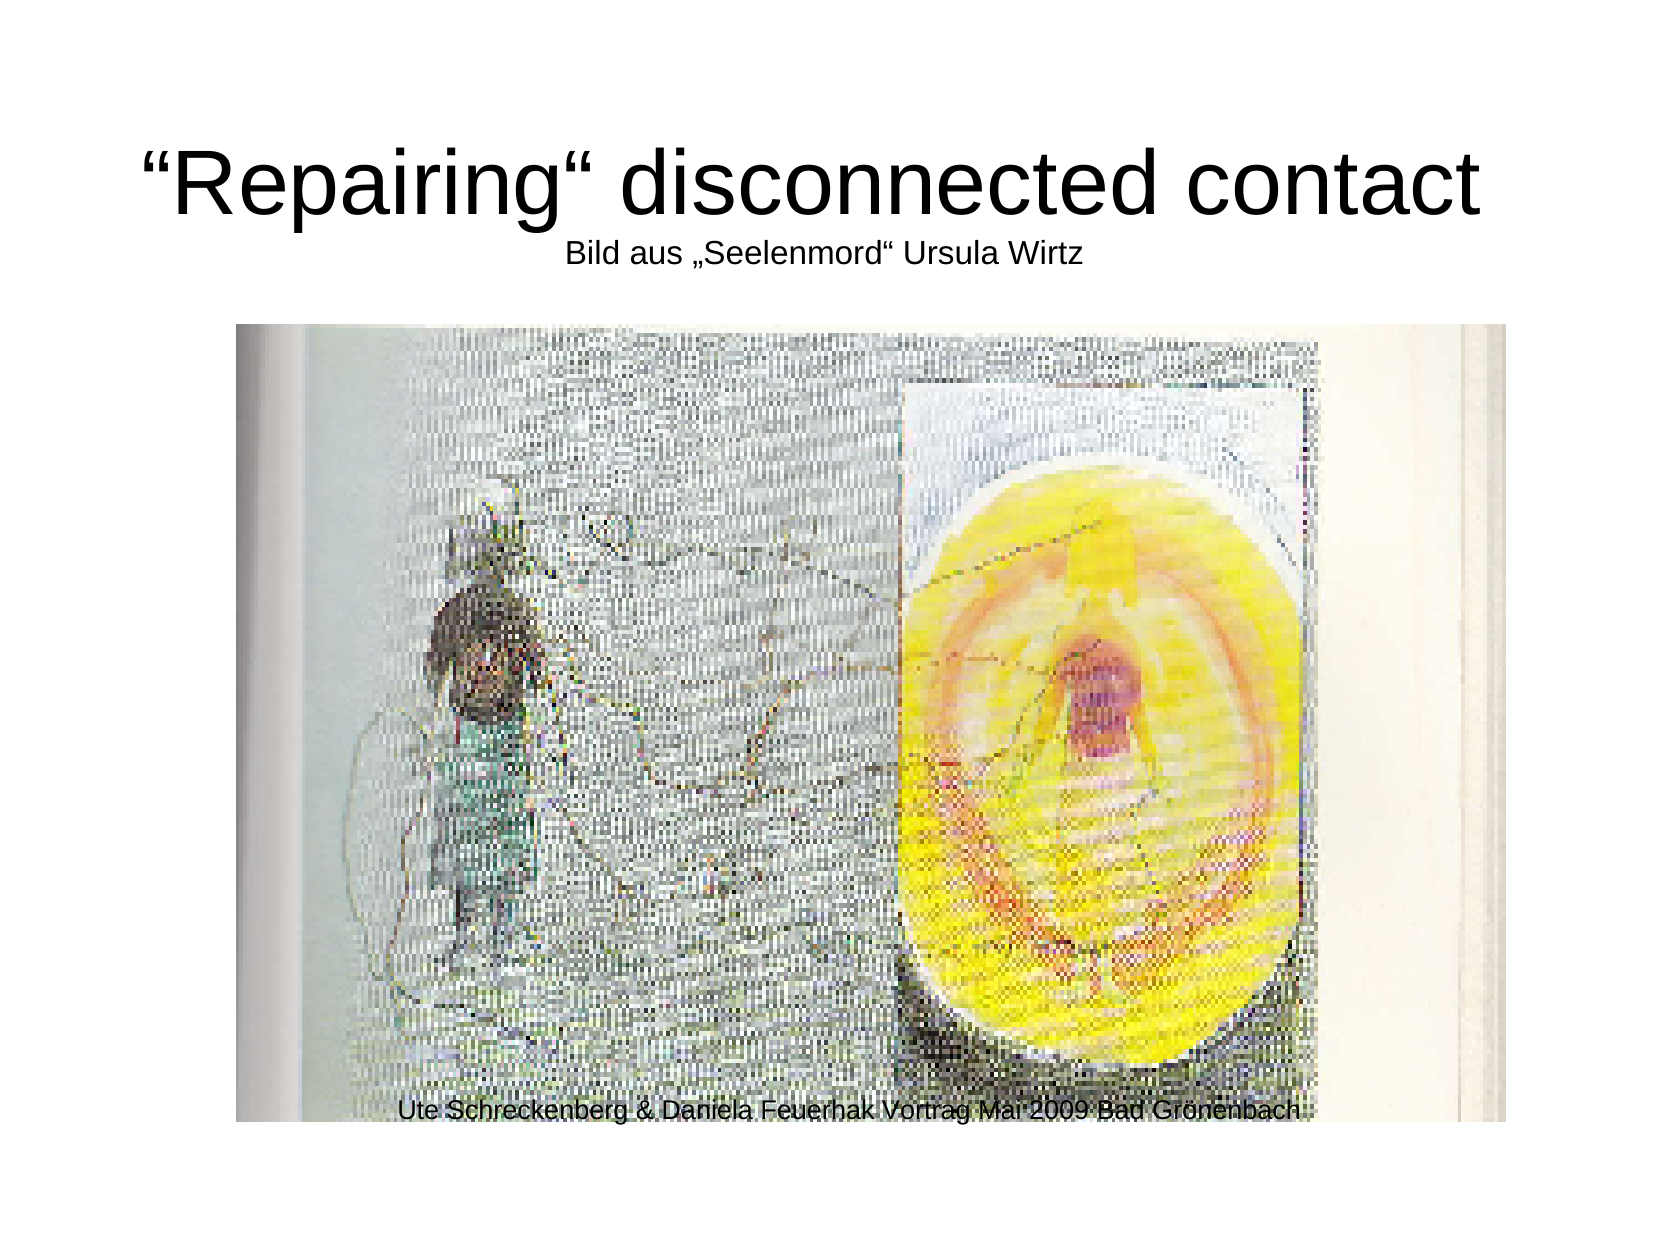

# “Repairing“ disconnected contact Bild aus „Seelenmord“ Ursula Wirtz
Ute Schreckenberg & Daniela Feuerhak Vortrag Mai 2009 Bad Grönenbach